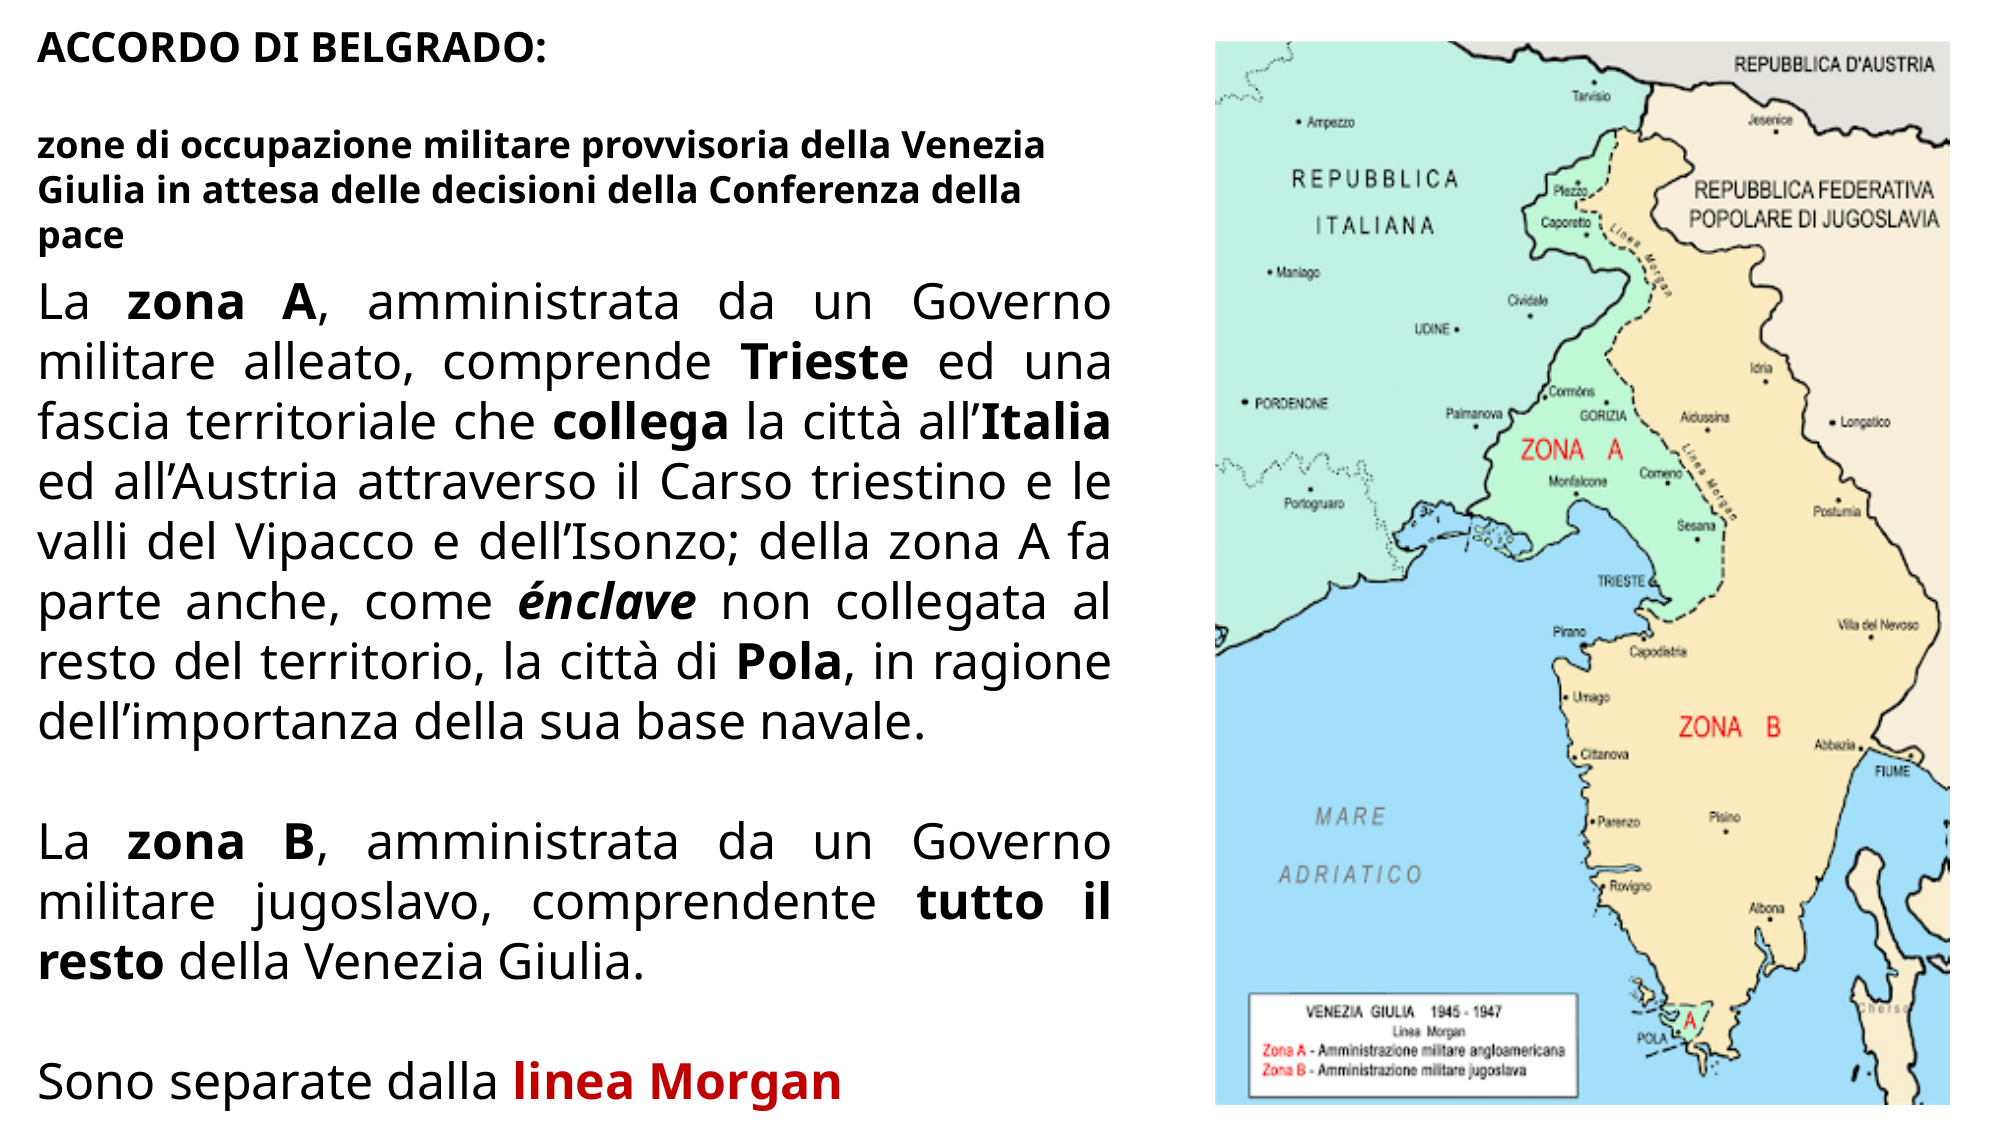

ACCORDO DI BELGRADO:
zone di occupazione militare provvisoria della Venezia Giulia in attesa delle decisioni della Conferenza della pace
La zona A, amministrata da un Governo militare alleato, comprende Trieste ed una fascia territoriale che collega la città all’Italia ed all’Austria attraverso il Carso triestino e le valli del Vipacco e dell’Isonzo; della zona A fa parte anche, come énclave non collegata al resto del territorio, la città di Pola, in ragione dell’importanza della sua base navale.
La zona B, amministrata da un Governo militare jugoslavo, comprendente tutto il resto della Venezia Giulia.
Sono separate dalla linea Morgan